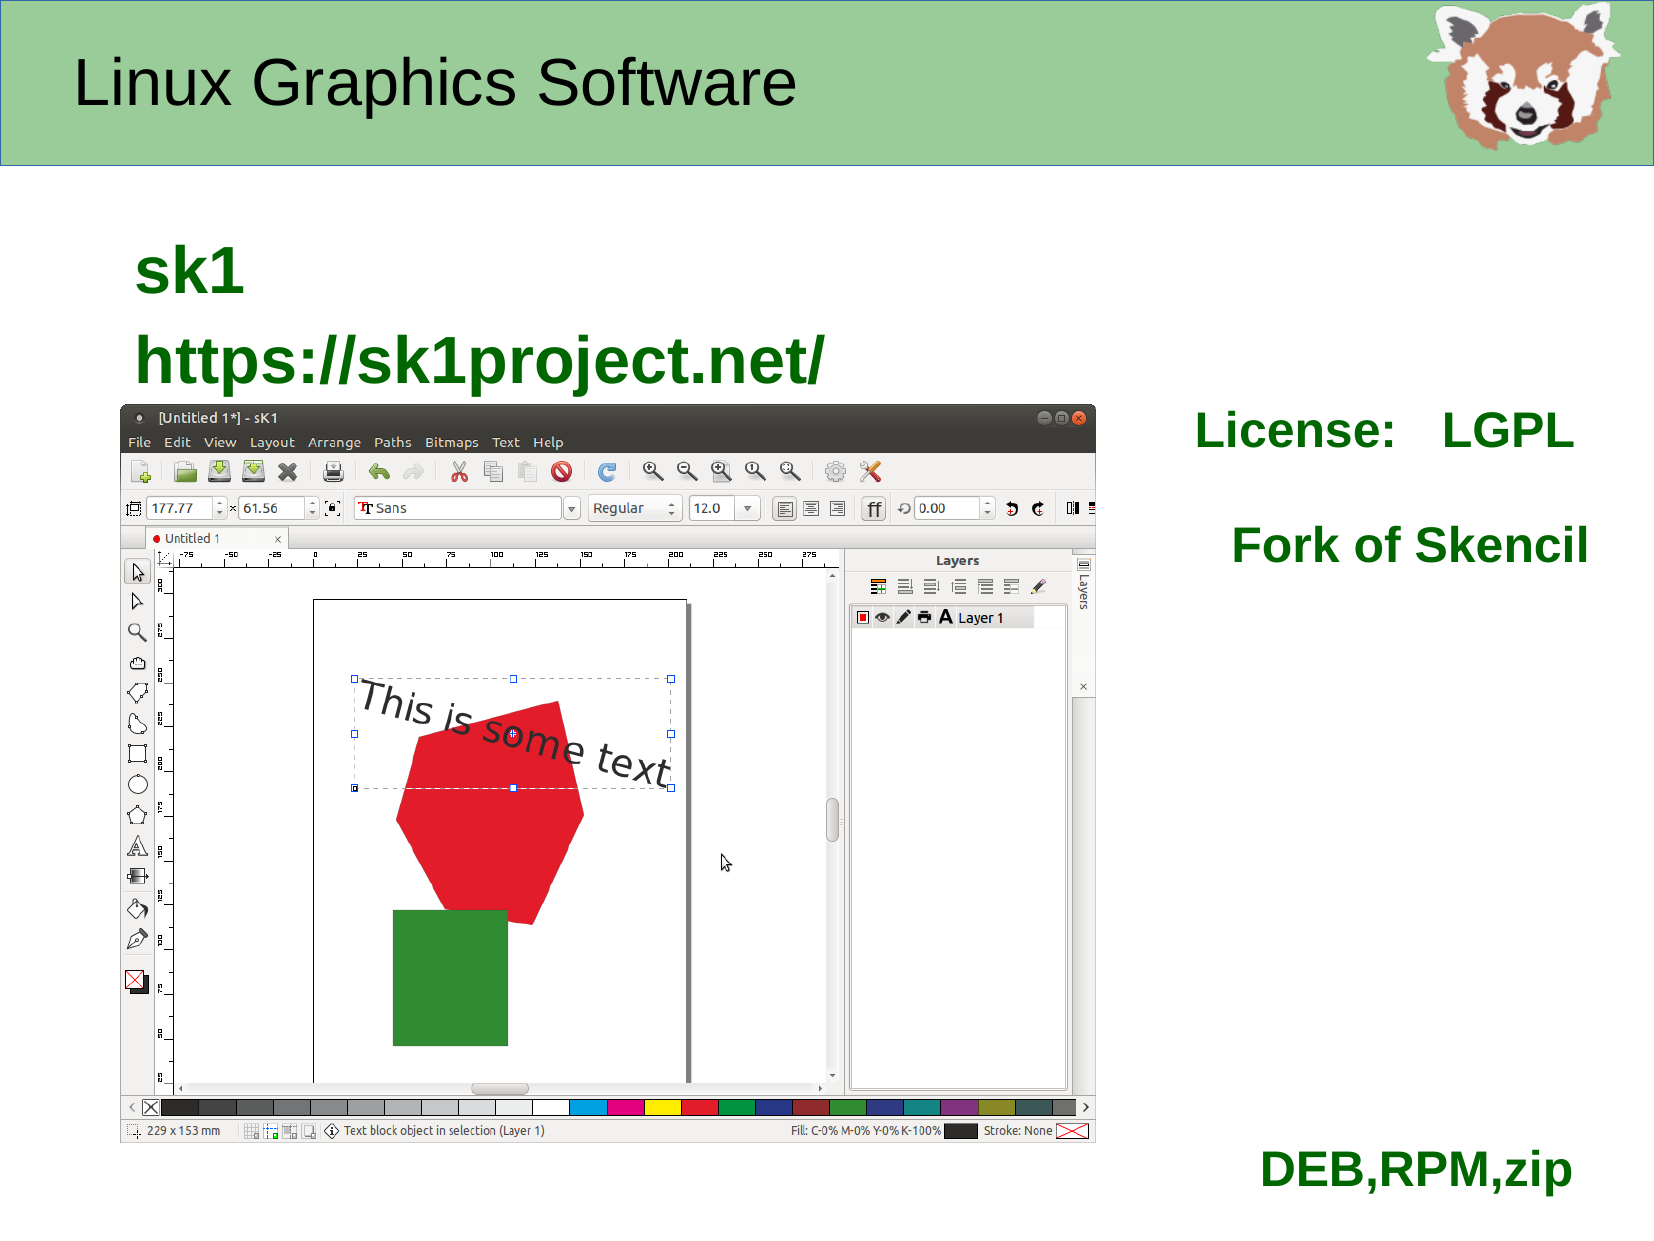

# Linux Graphics Software
sk1
https://sk1project.net/
License:
LGPL
Fork of Skencil
DEB,RPM,zip